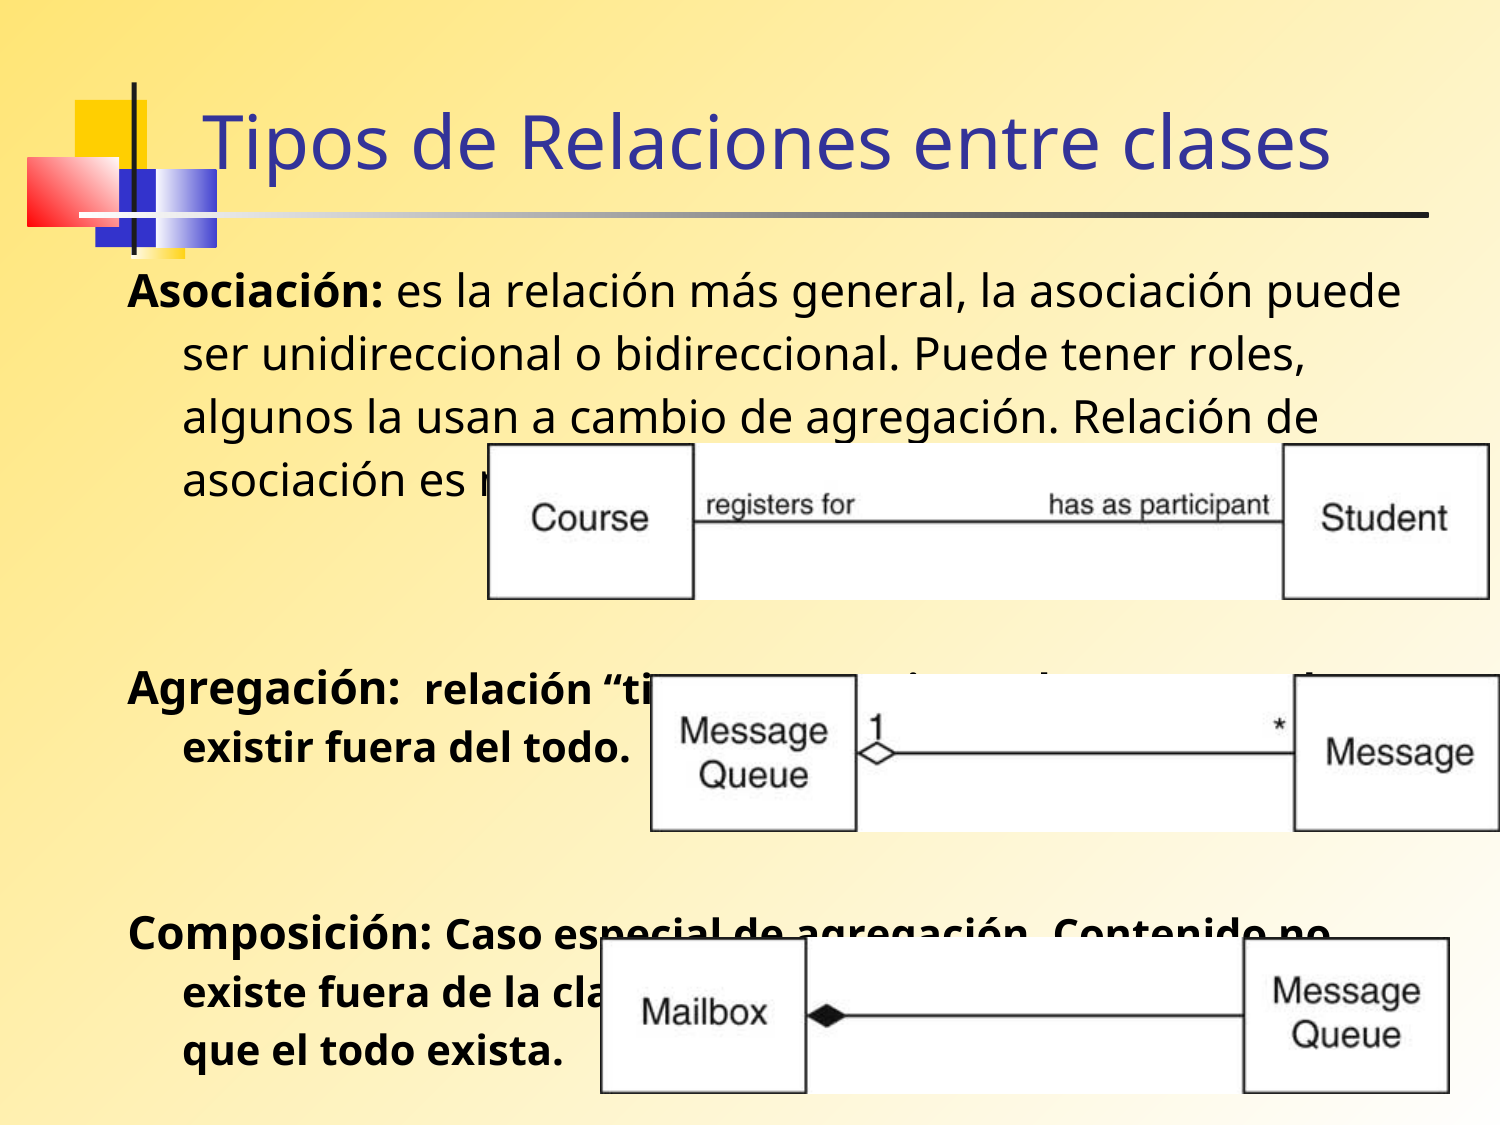

# Tipos de Relaciones entre clases
Asociación: es la relación más general, la asociación puede ser unidireccional o bidireccional. Puede tener roles, algunos la usan a cambio de agregación. Relación de asociación es más general.
Agregación: relación “tiene” o “contiene”, la parte puede existir fuera del todo.
Composición: Caso especial de agregación. Contenido no existe fuera de la clase. La parte sólo existe en la medida que el todo exista.